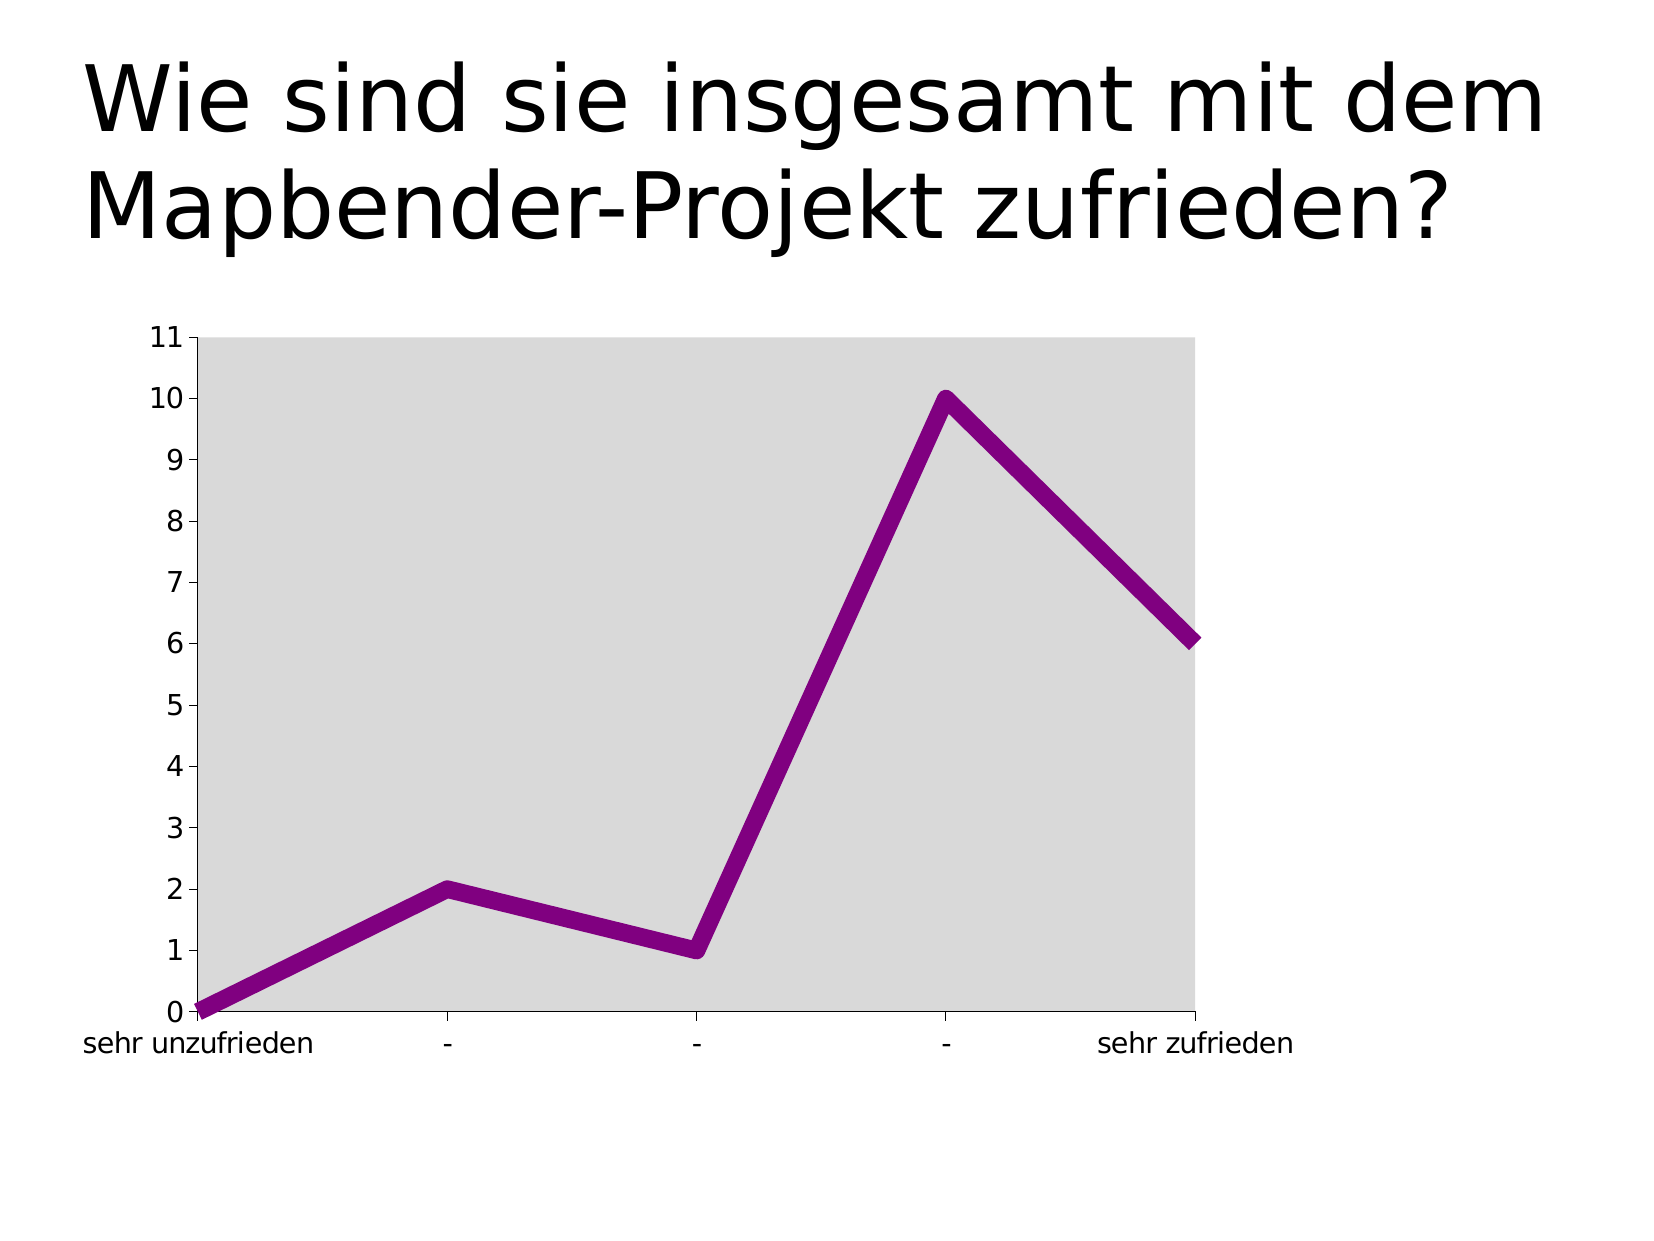

# Wie sind sie insgesamt mit dem Mapbender-Projekt zufrieden?
### Chart
| Category | zufrieden |
|---|---|
| sehr unzufrieden | 0.0 |
| - | 2.0 |
| - | 1.0 |
| - | 10.0 |
| sehr zufrieden | 6.0 |